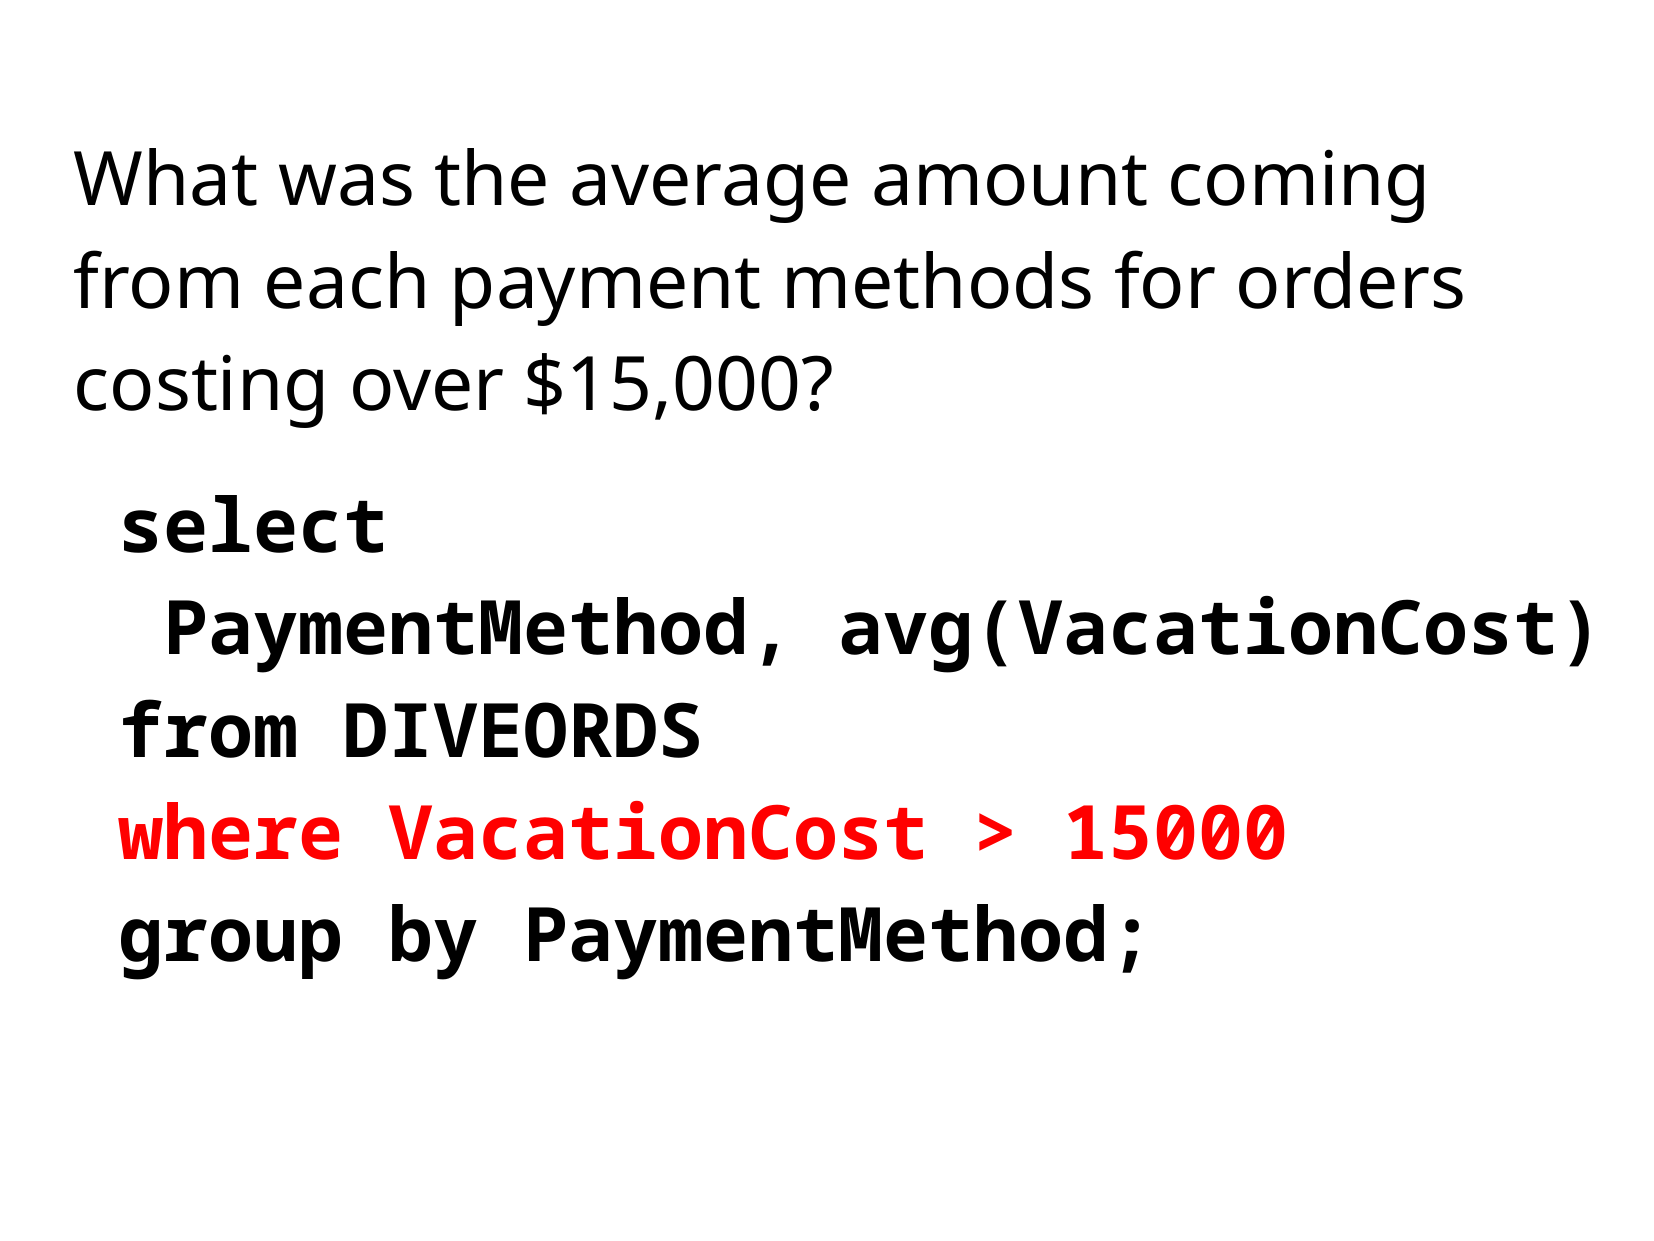

What was the average amount coming from each payment methods for orders costing over $15,000?
# select
 PaymentMethod, avg(VacationCost)
from DIVEORDS
where VacationCost > 15000
group by PaymentMethod;